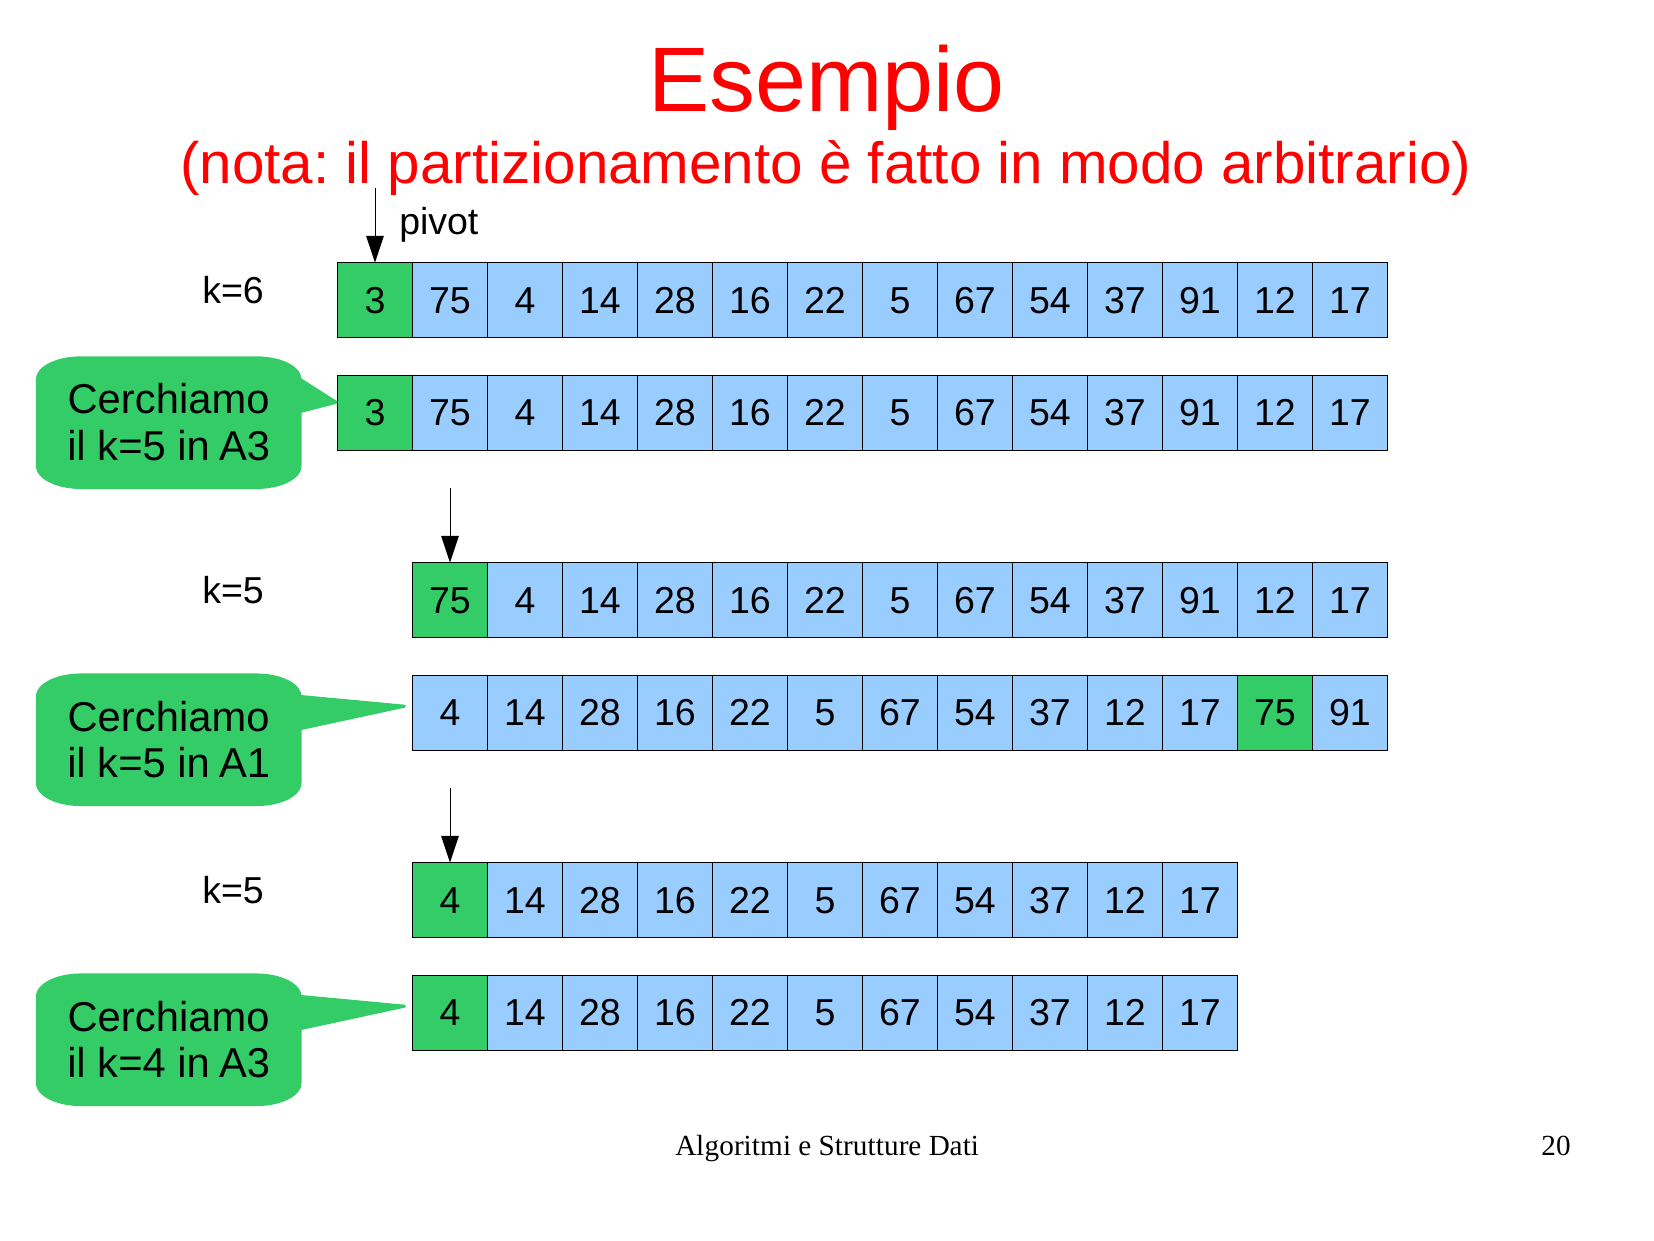

# Esempio (nota: il partizionamento è fatto in modo arbitrario)
pivot
k=6
3
75
4
14
28
16
22
5
67
54
37
91
12
17
Cerchiamo il k=5 in A3
3
75
4
14
28
16
22
5
67
54
37
91
12
17
k=5
75
4
14
28
16
22
5
67
54
37
91
12
17
Cerchiamo il k=5 in A1
4
14
28
16
22
5
67
54
37
12
17
75
91
k=5
4
14
28
16
22
5
67
54
37
12
17
Cerchiamo il k=4 in A3
4
14
28
16
22
5
67
54
37
12
17
Algoritmi e Strutture Dati
20